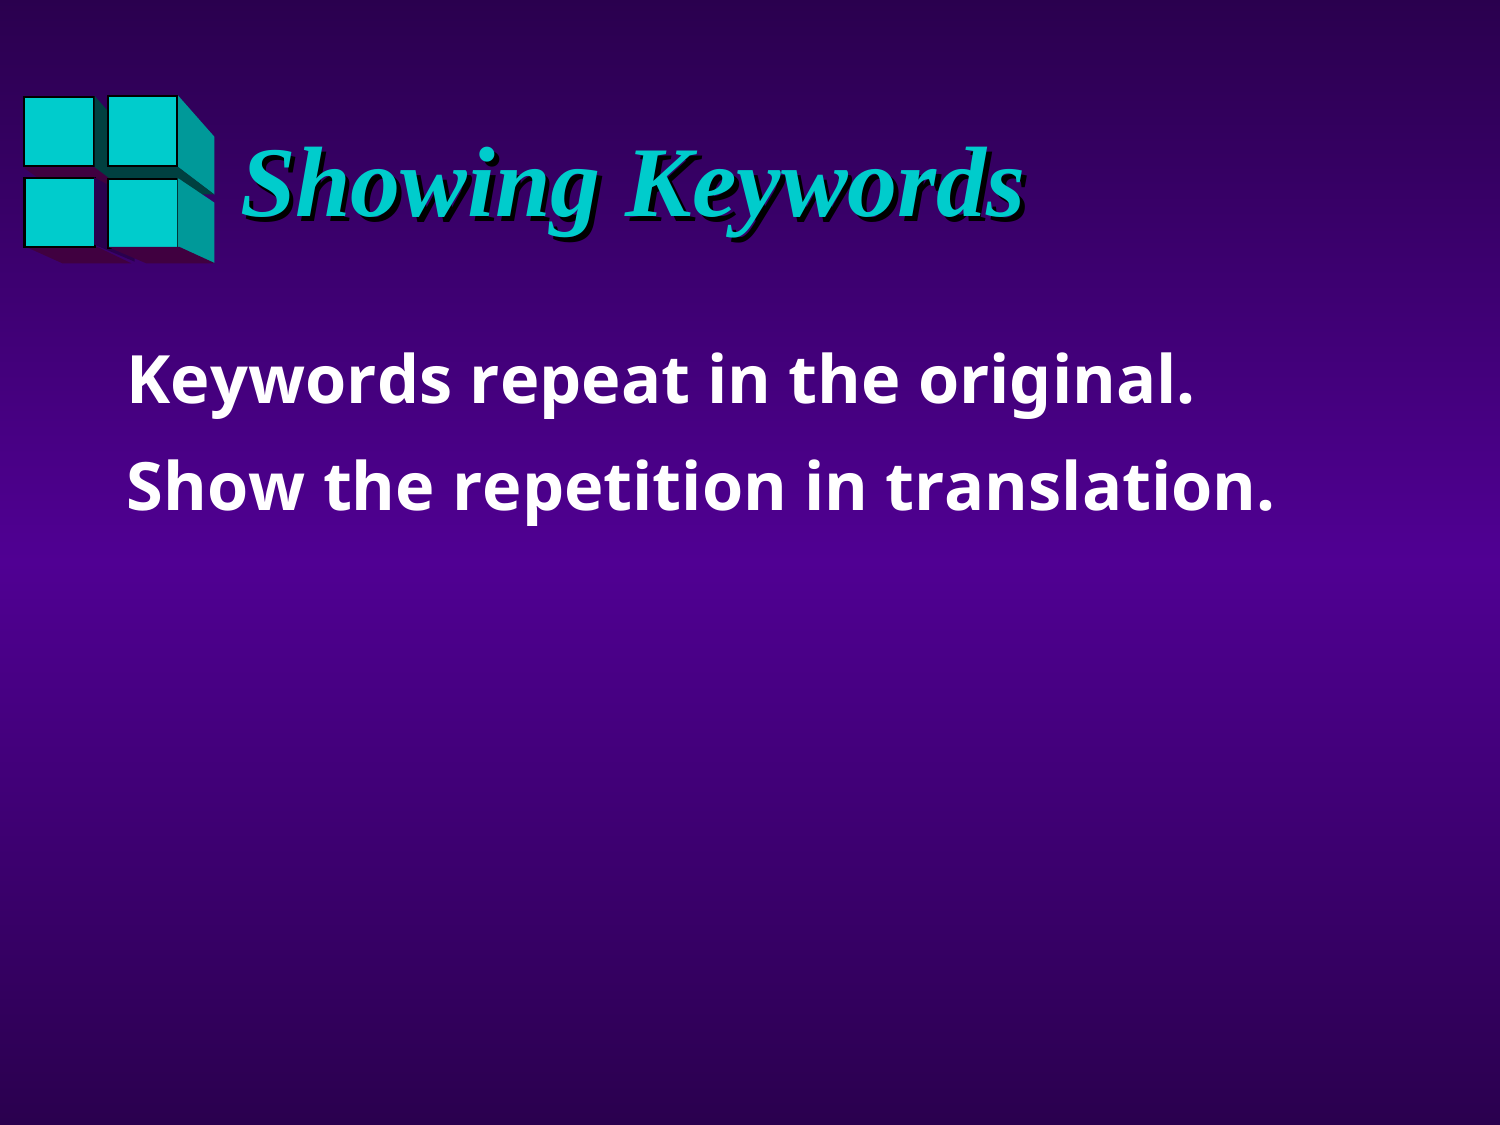

# Showing Keywords
Keywords repeat in the original.
Show the repetition in translation.